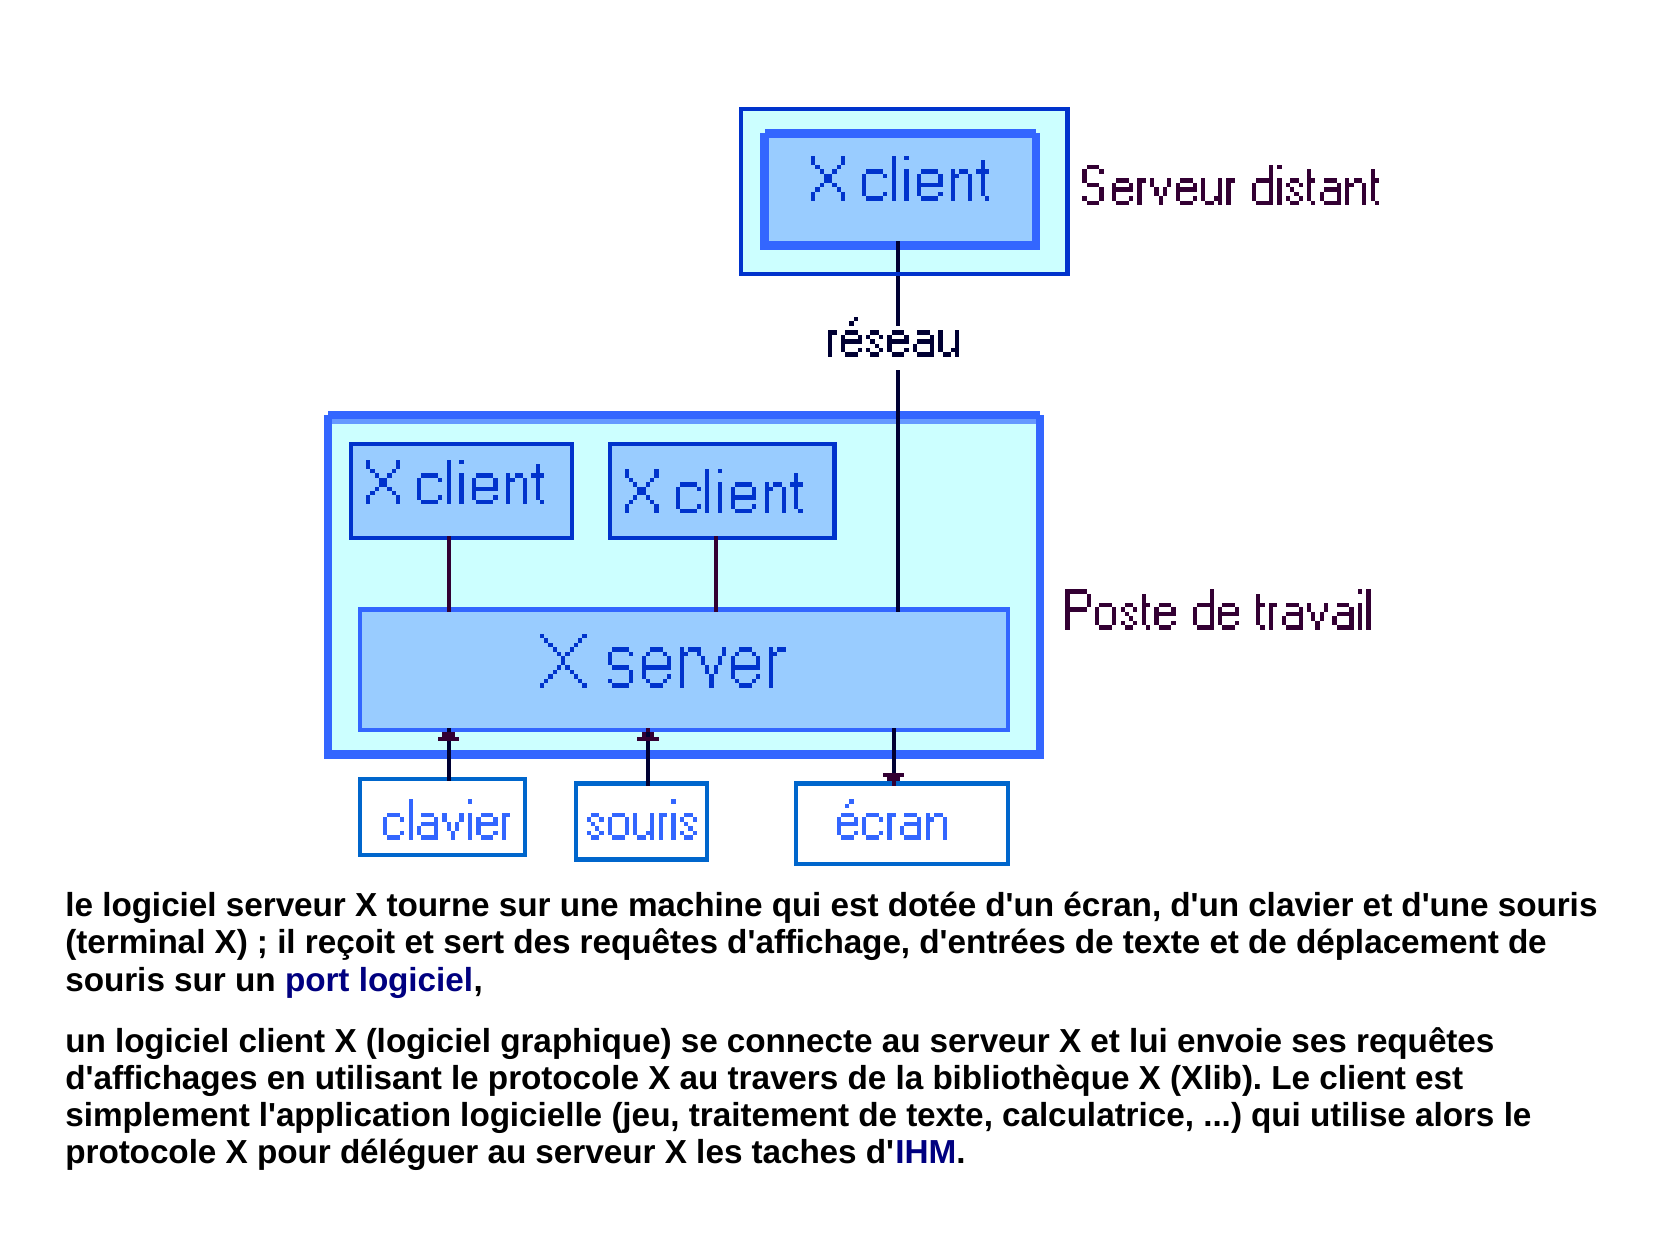

le logiciel serveur X tourne sur une machine qui est dotée d'un écran, d'un clavier et d'une souris (terminal X) ; il reçoit et sert des requêtes d'affichage, d'entrées de texte et de déplacement de souris sur un port logiciel,
un logiciel client X (logiciel graphique) se connecte au serveur X et lui envoie ses requêtes d'affichages en utilisant le protocole X au travers de la bibliothèque X (Xlib). Le client est simplement l'application logicielle (jeu, traitement de texte, calculatrice, ...) qui utilise alors le protocole X pour déléguer au serveur X les taches d'IHM.